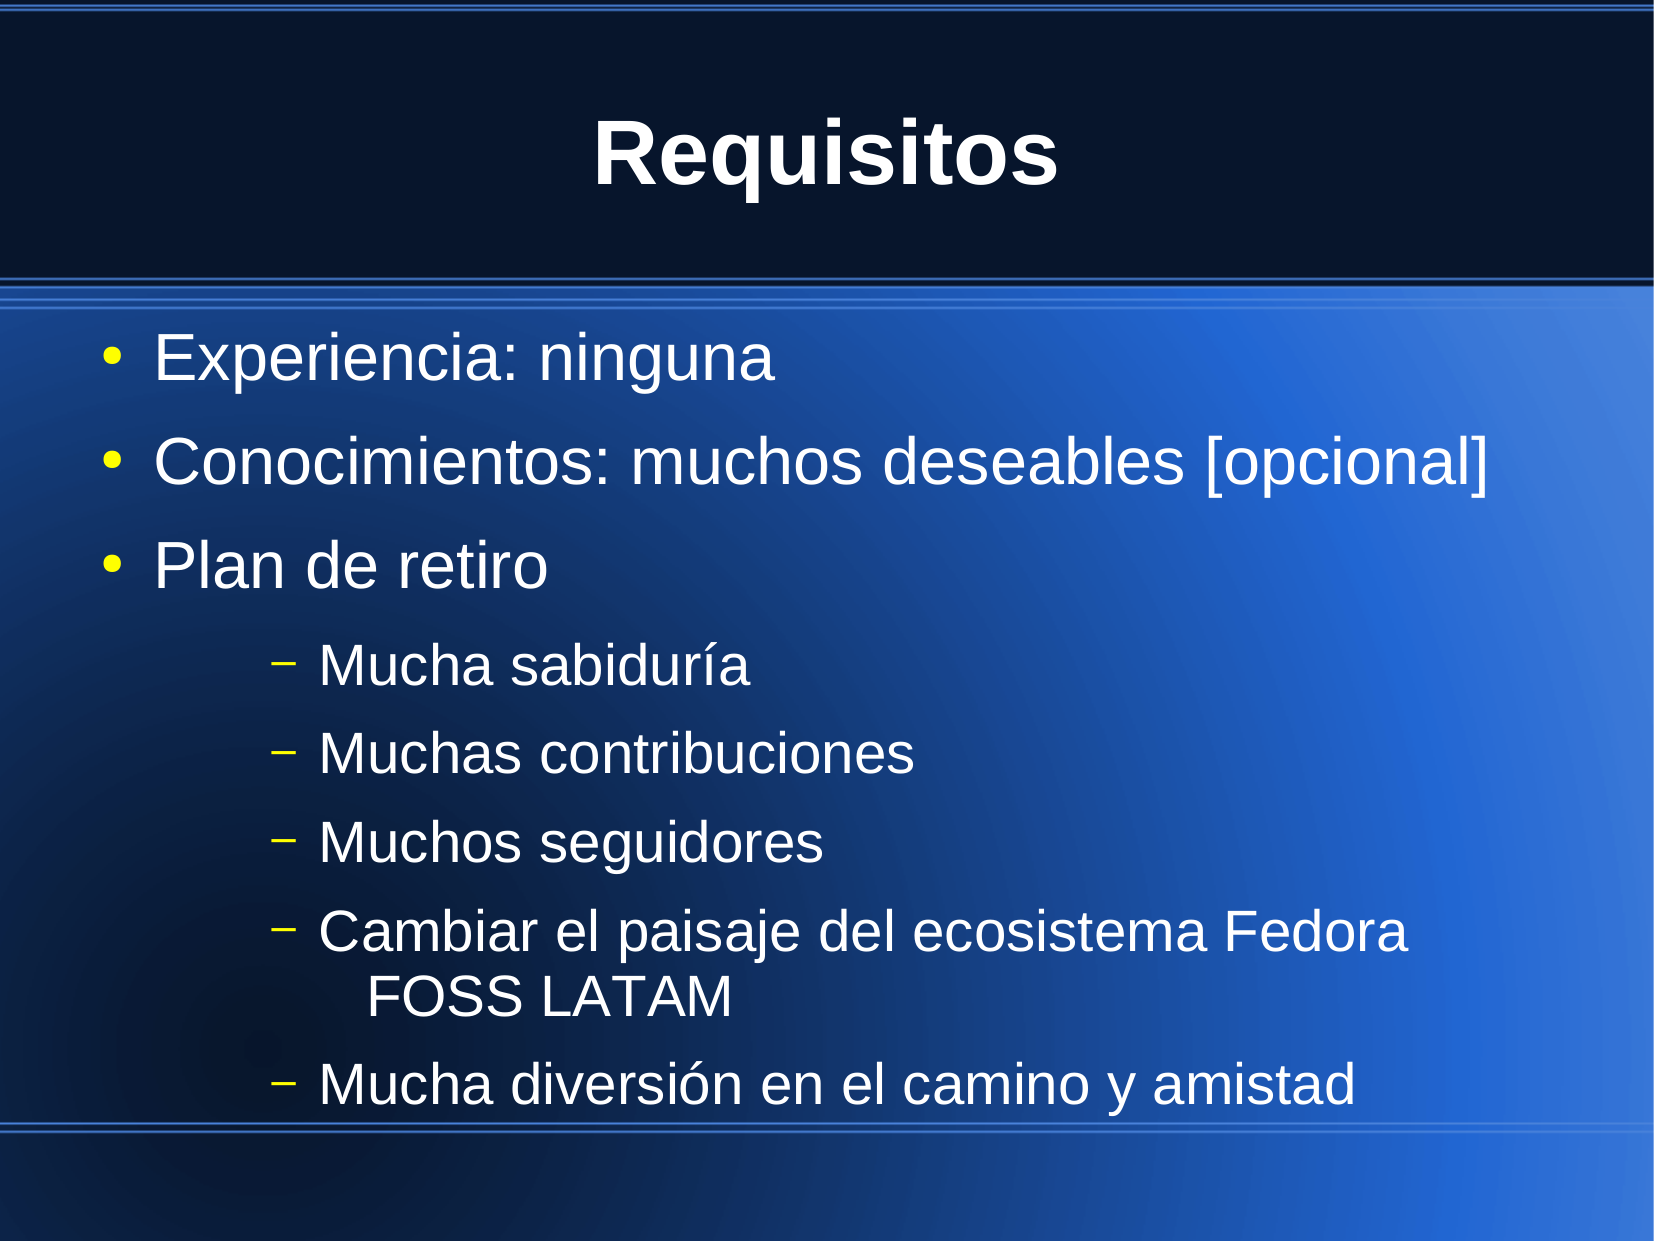

# Requisitos
Experiencia: ninguna
Conocimientos: muchos deseables [opcional]
Plan de retiro
Mucha sabiduría
Muchas contribuciones
Muchos seguidores
Cambiar el paisaje del ecosistema Fedora FOSS LATAM
Mucha diversión en el camino y amistad